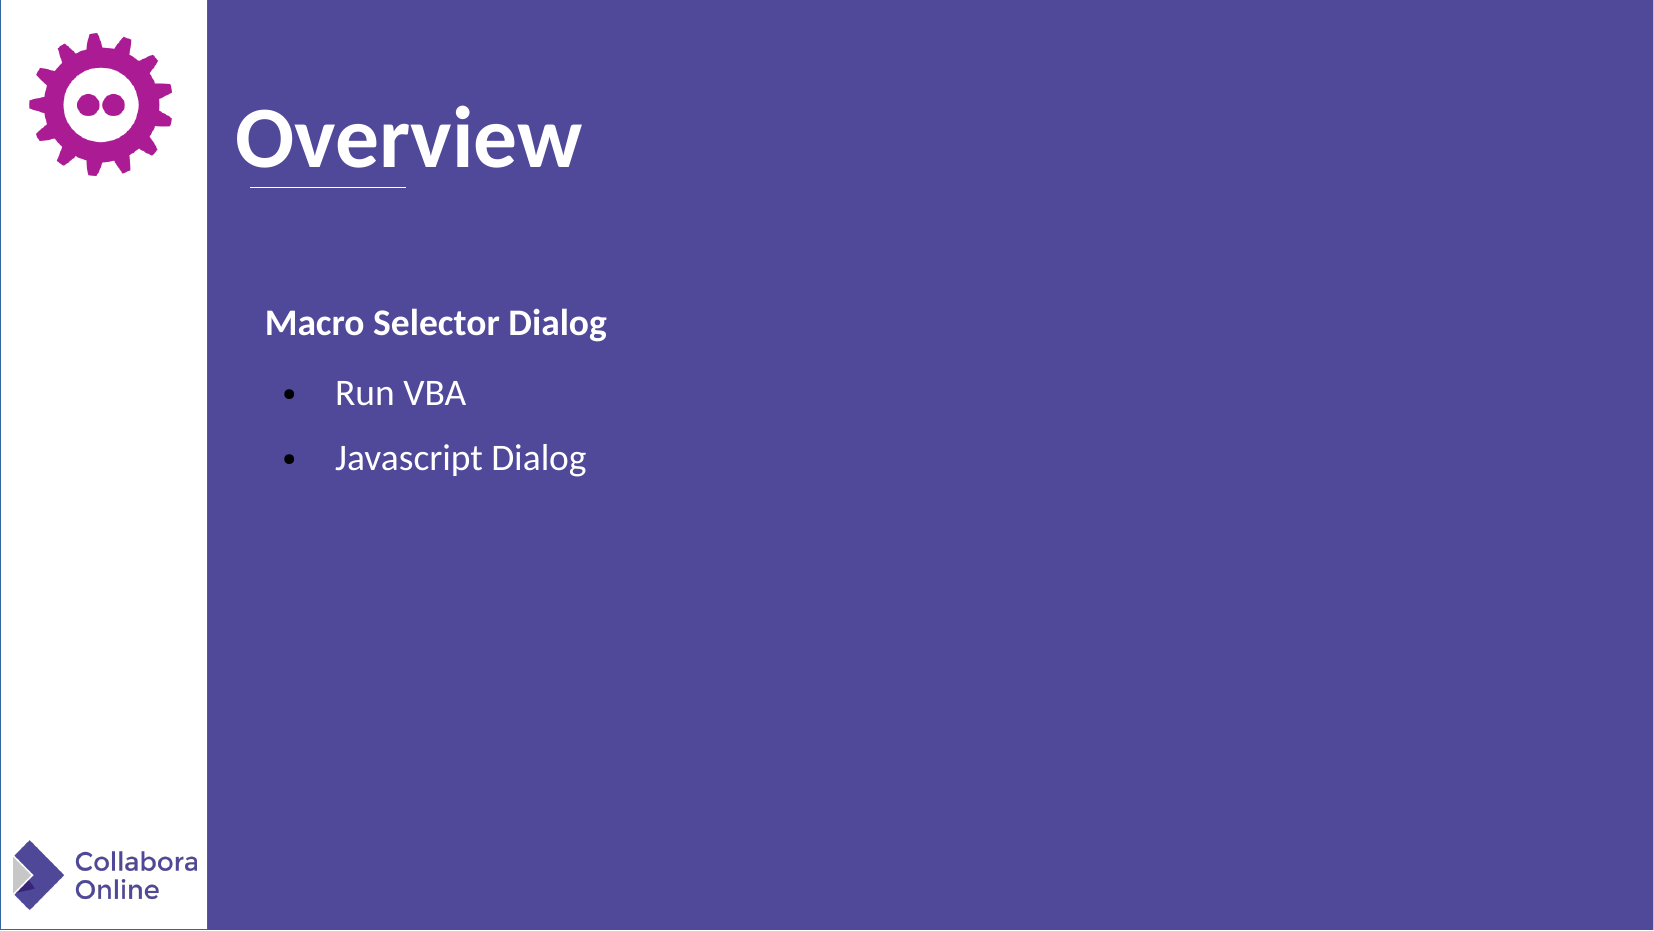

# Overview
Macro Selector Dialog
Run VBA
Javascript Dialog